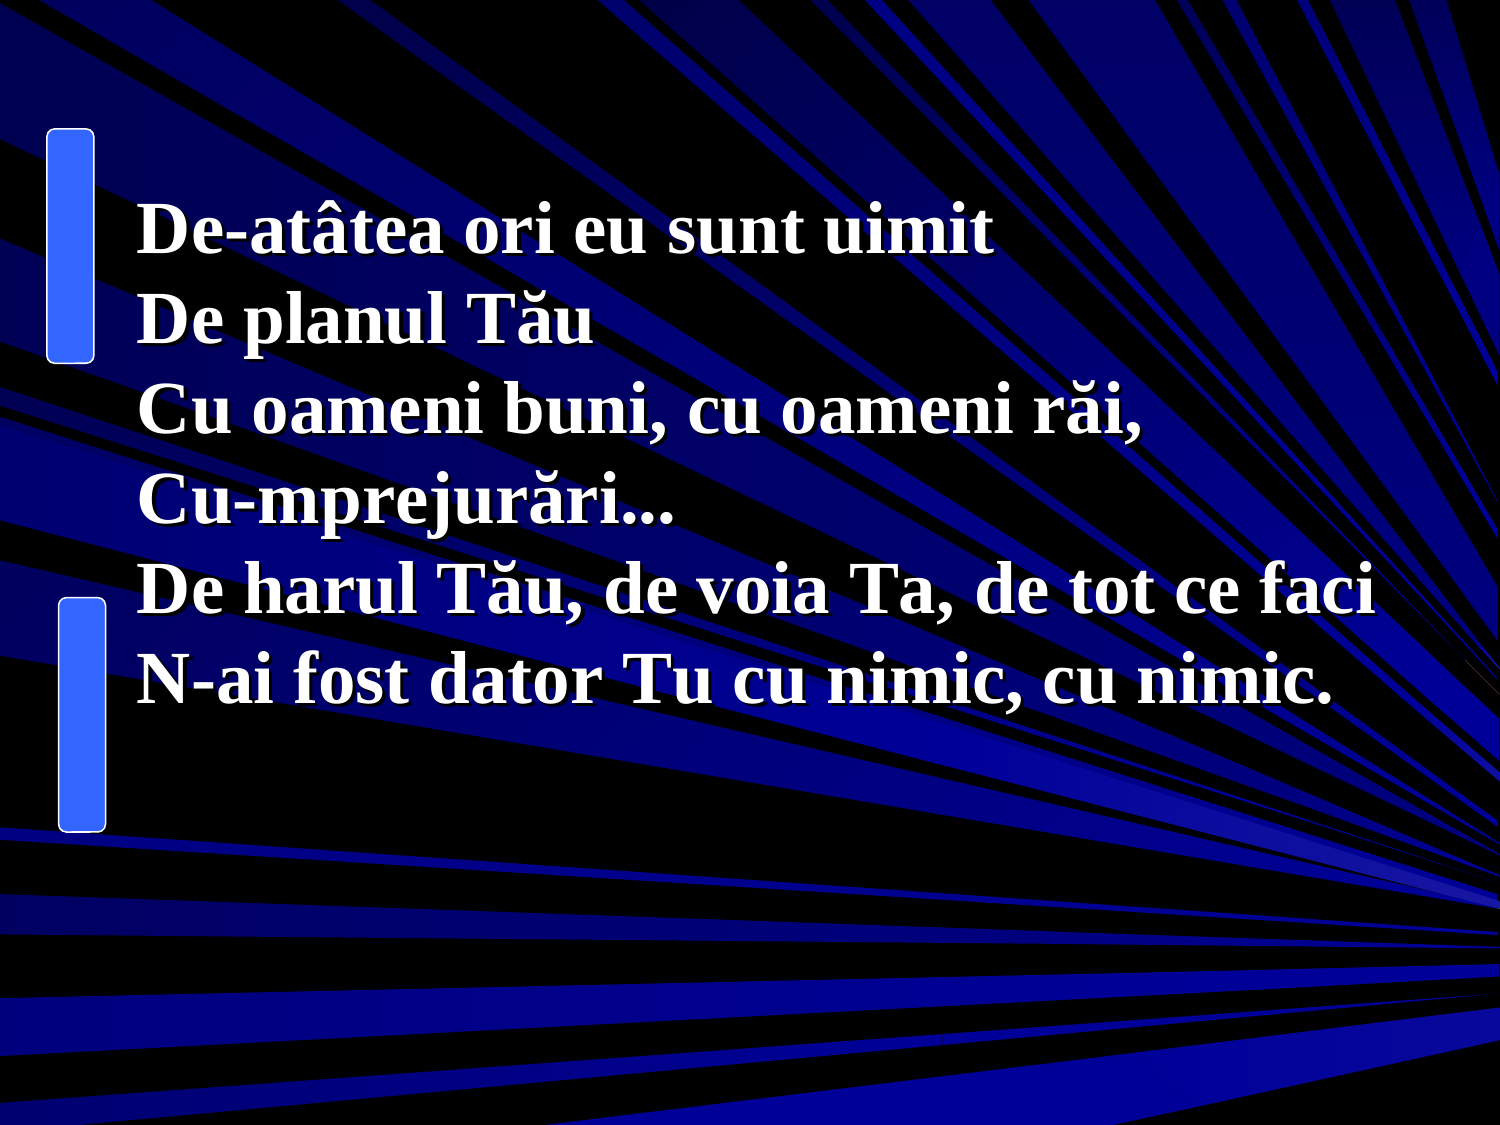

# De-atâtea ori eu sunt uimit De planul Tău Cu oameni buni, cu oameni răi, Cu-mprejurări... De harul Tău, de voia Ta, de tot ce faci N-ai fost dator Tu cu nimic, cu nimic.